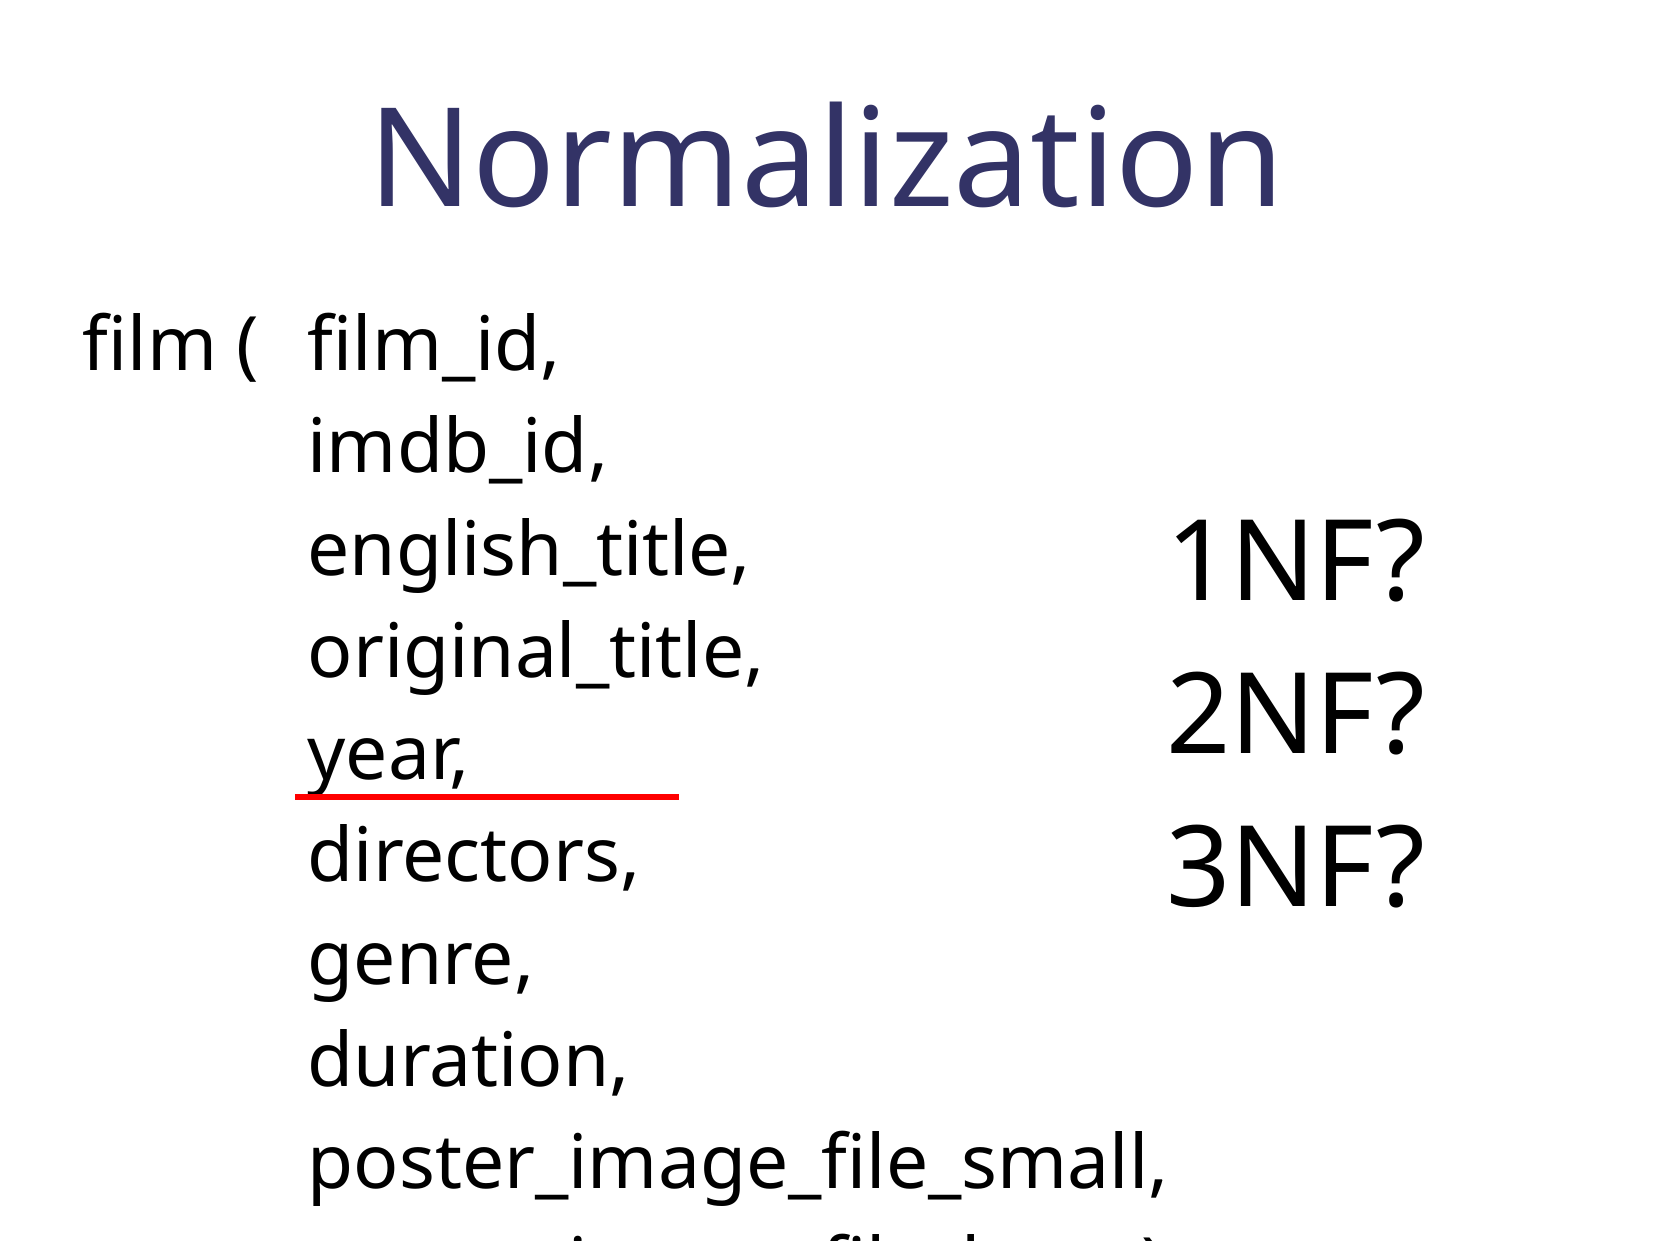

# Normalization
film (	film_id,
 			imdb_id,
 			english_title,
 			original_title,
 			year,
 			directors,
 			genre,
 			duration,
 			poster_image_file_small,
 			poster_image_file_large)
1NF? 2NF? 3NF?